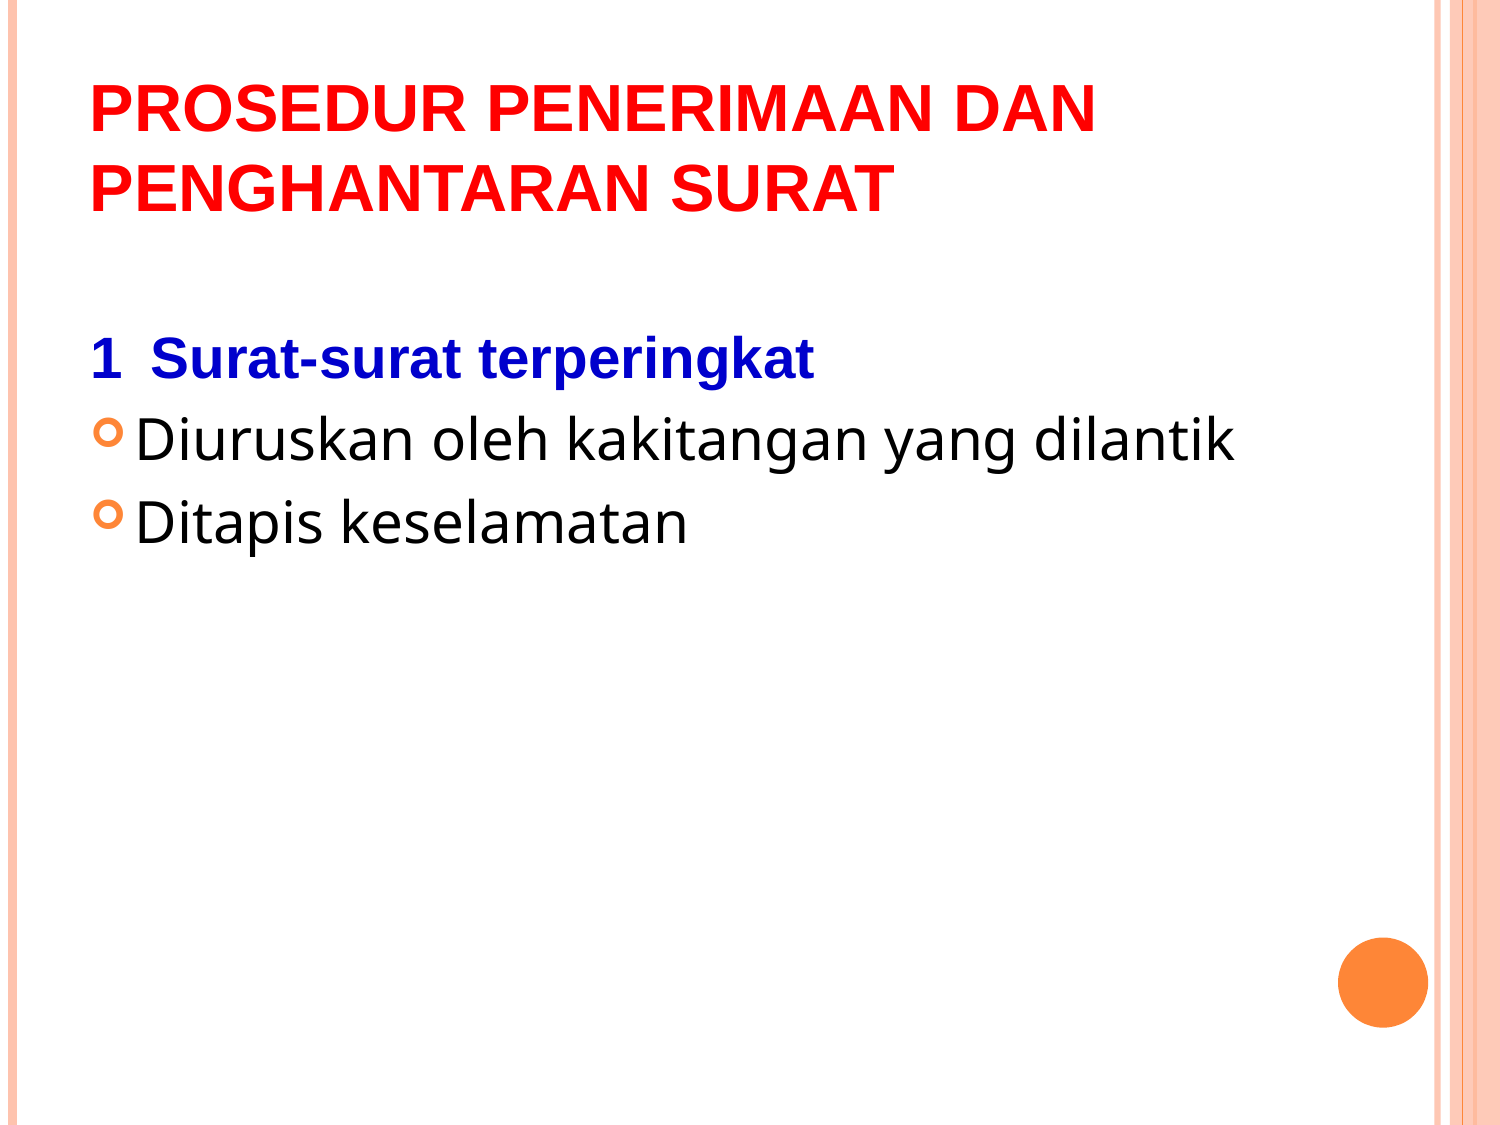

# PROSEDUR PENERIMAAN DAN PENGHANTARAN SURAT
1	 Surat-surat terperingkat
Diuruskan oleh kakitangan yang dilantik
Ditapis keselamatan